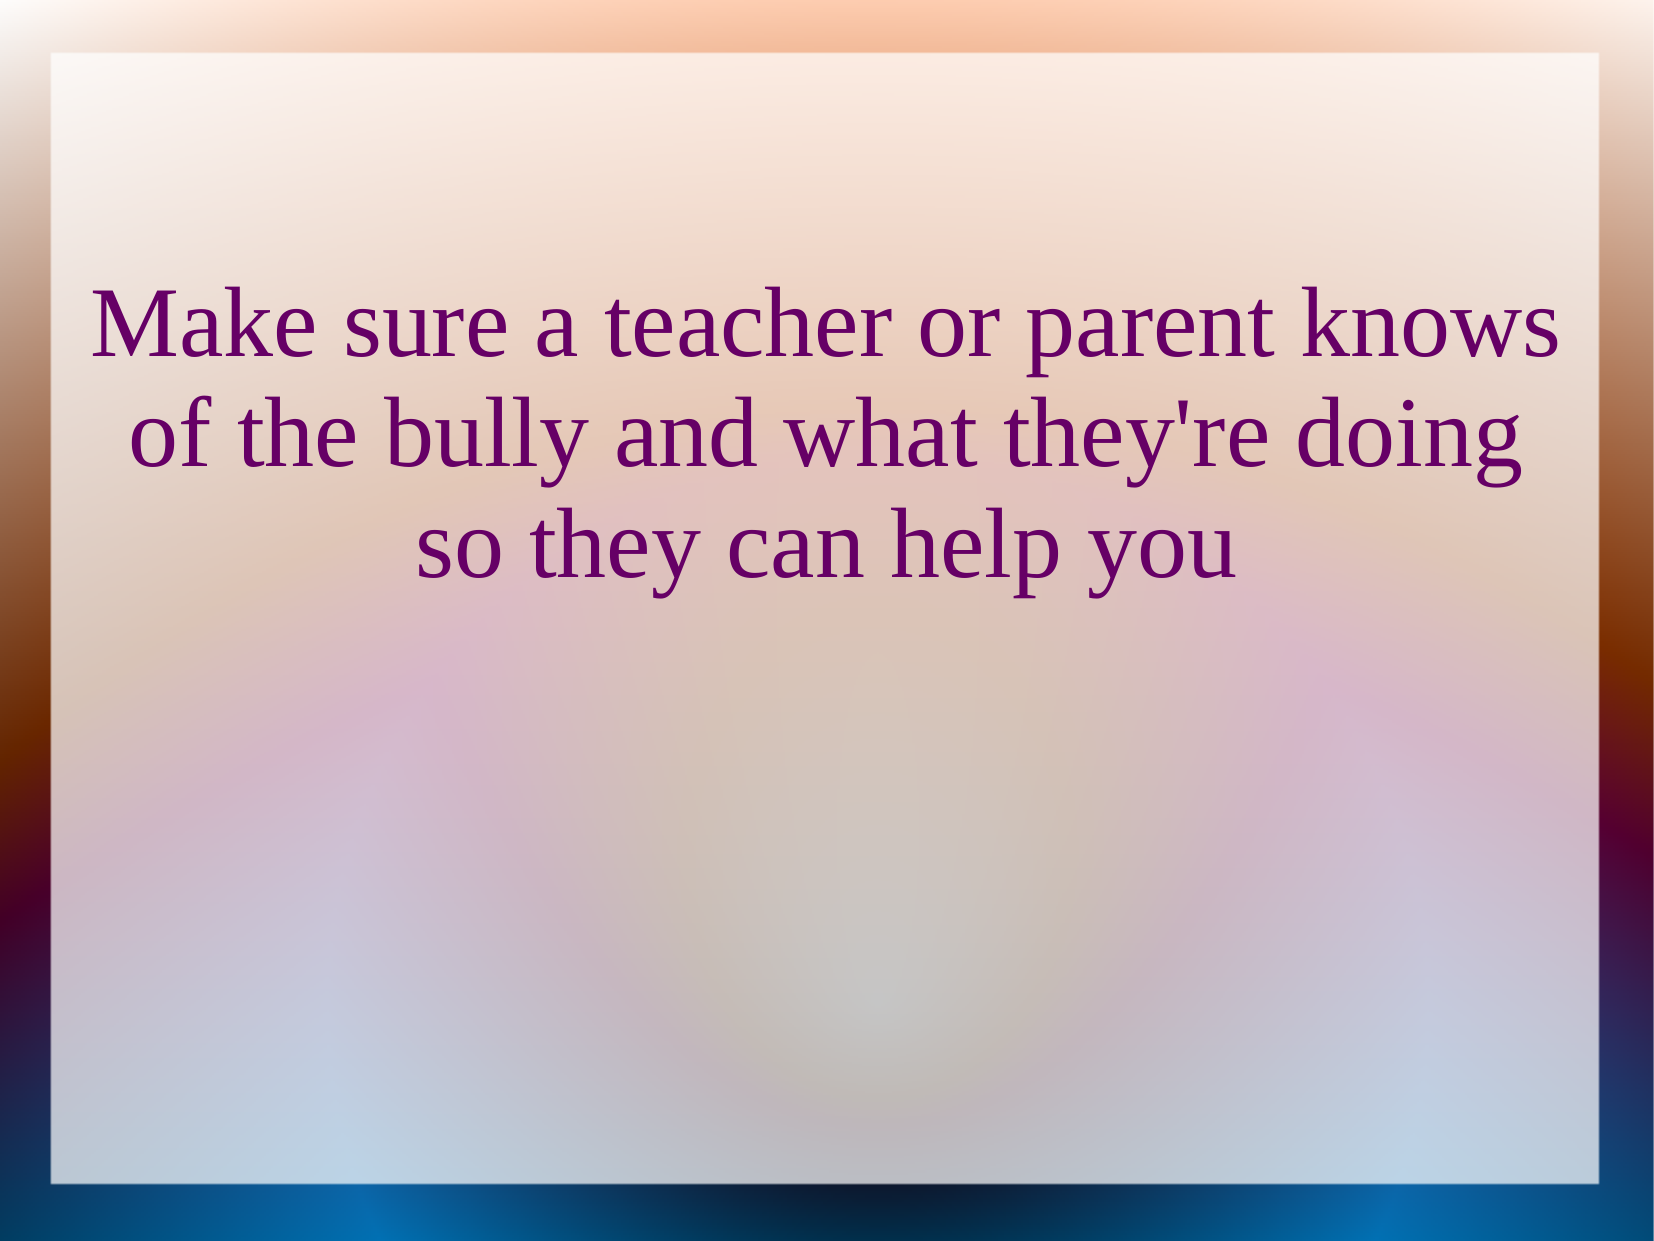

# Make sure a teacher or parent knows of the bully and what they're doing so they can help you